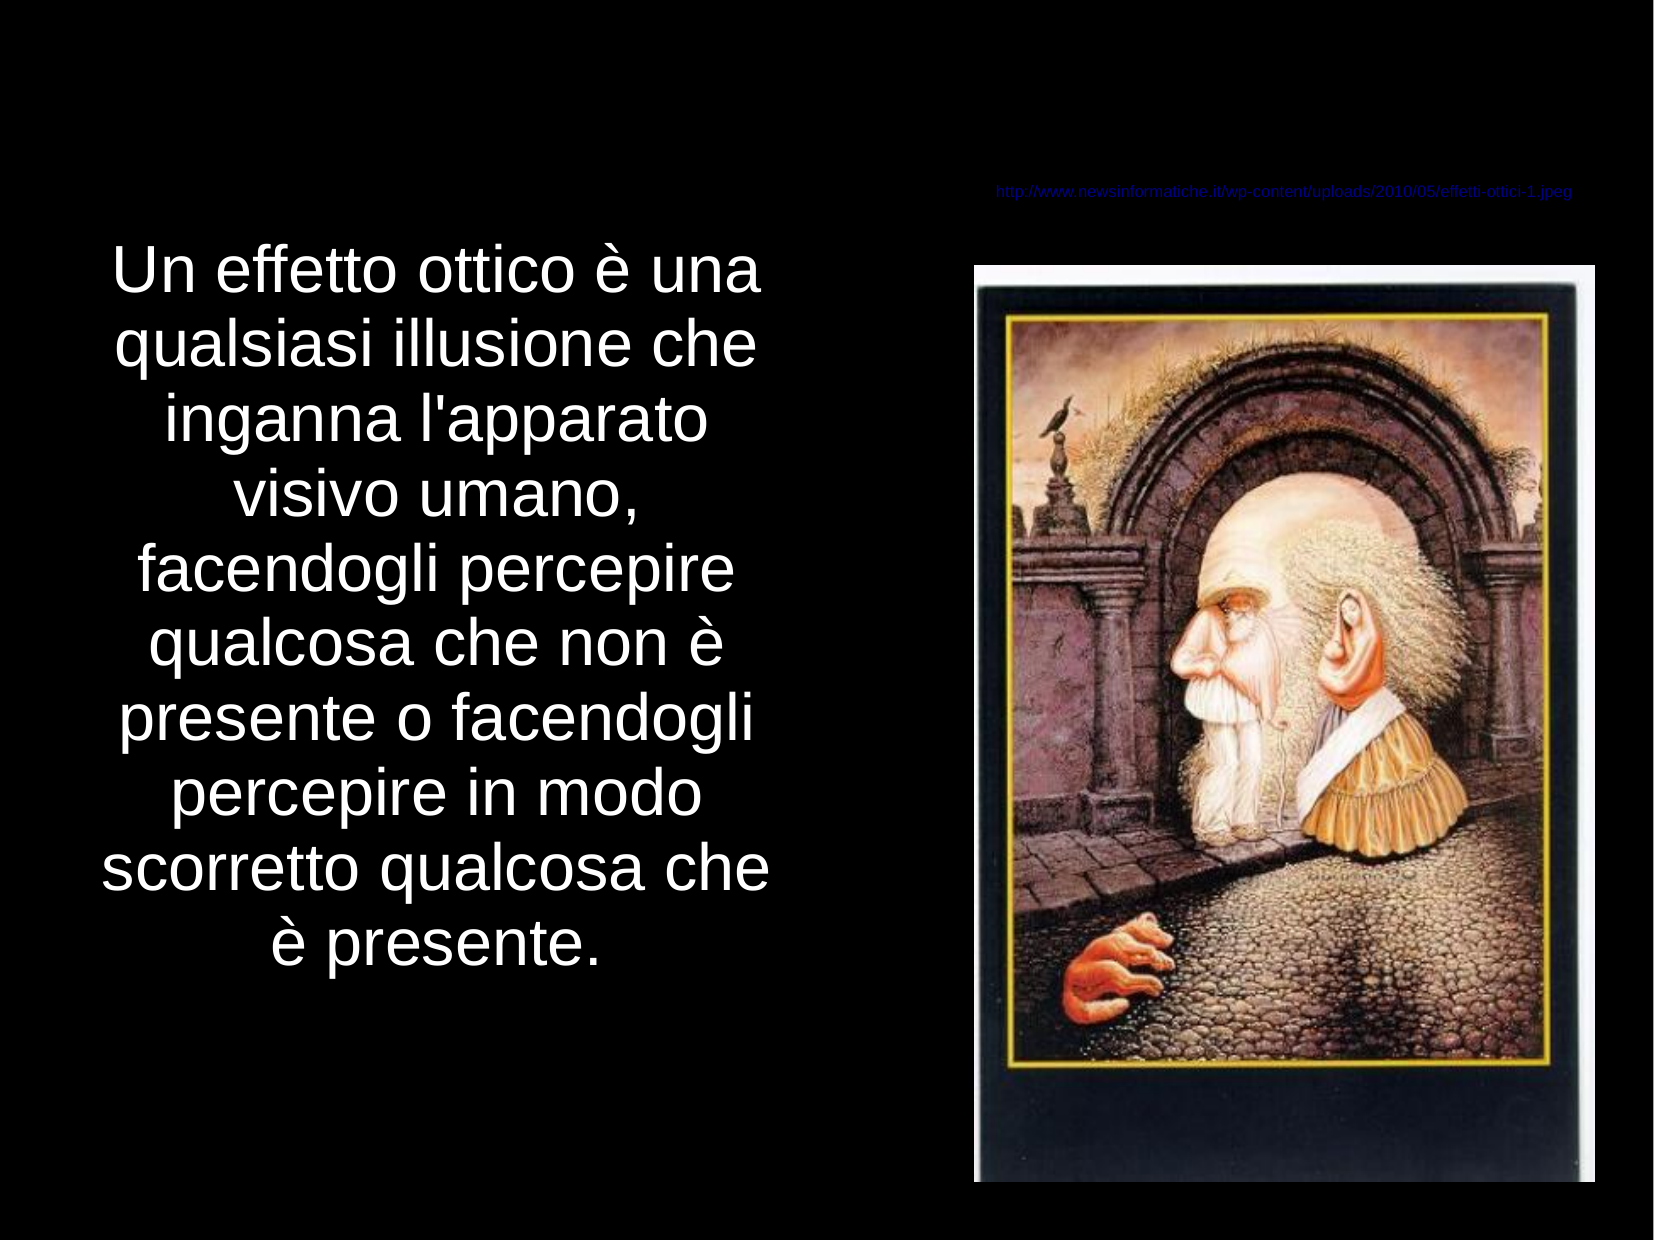

http://www.newsinformatiche.it/wp-content/uploads/2010/05/effetti-ottici-1.jpeg
# Un effetto ottico è una qualsiasi illusione che inganna l'apparato visivo umano, facendogli percepire qualcosa che non è presente o facendogli percepire in modo scorretto qualcosa che è presente.